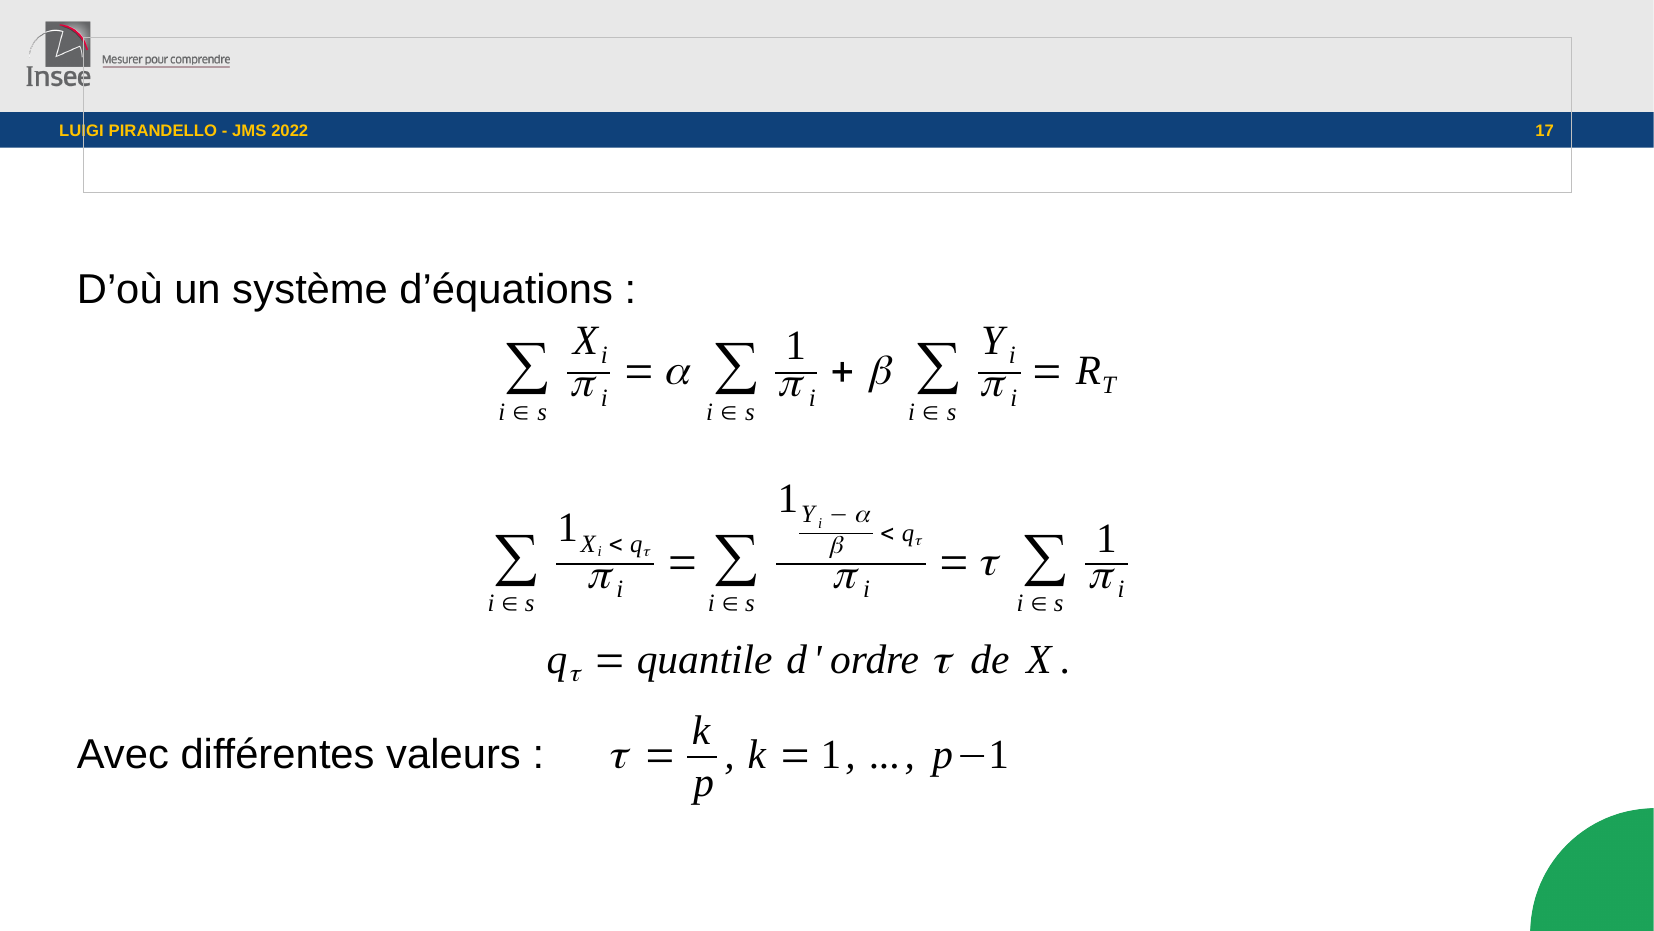

LUIGI PIRANDELLO - JMS 2022
17
D’où un système d’équations :
Avec différentes valeurs :